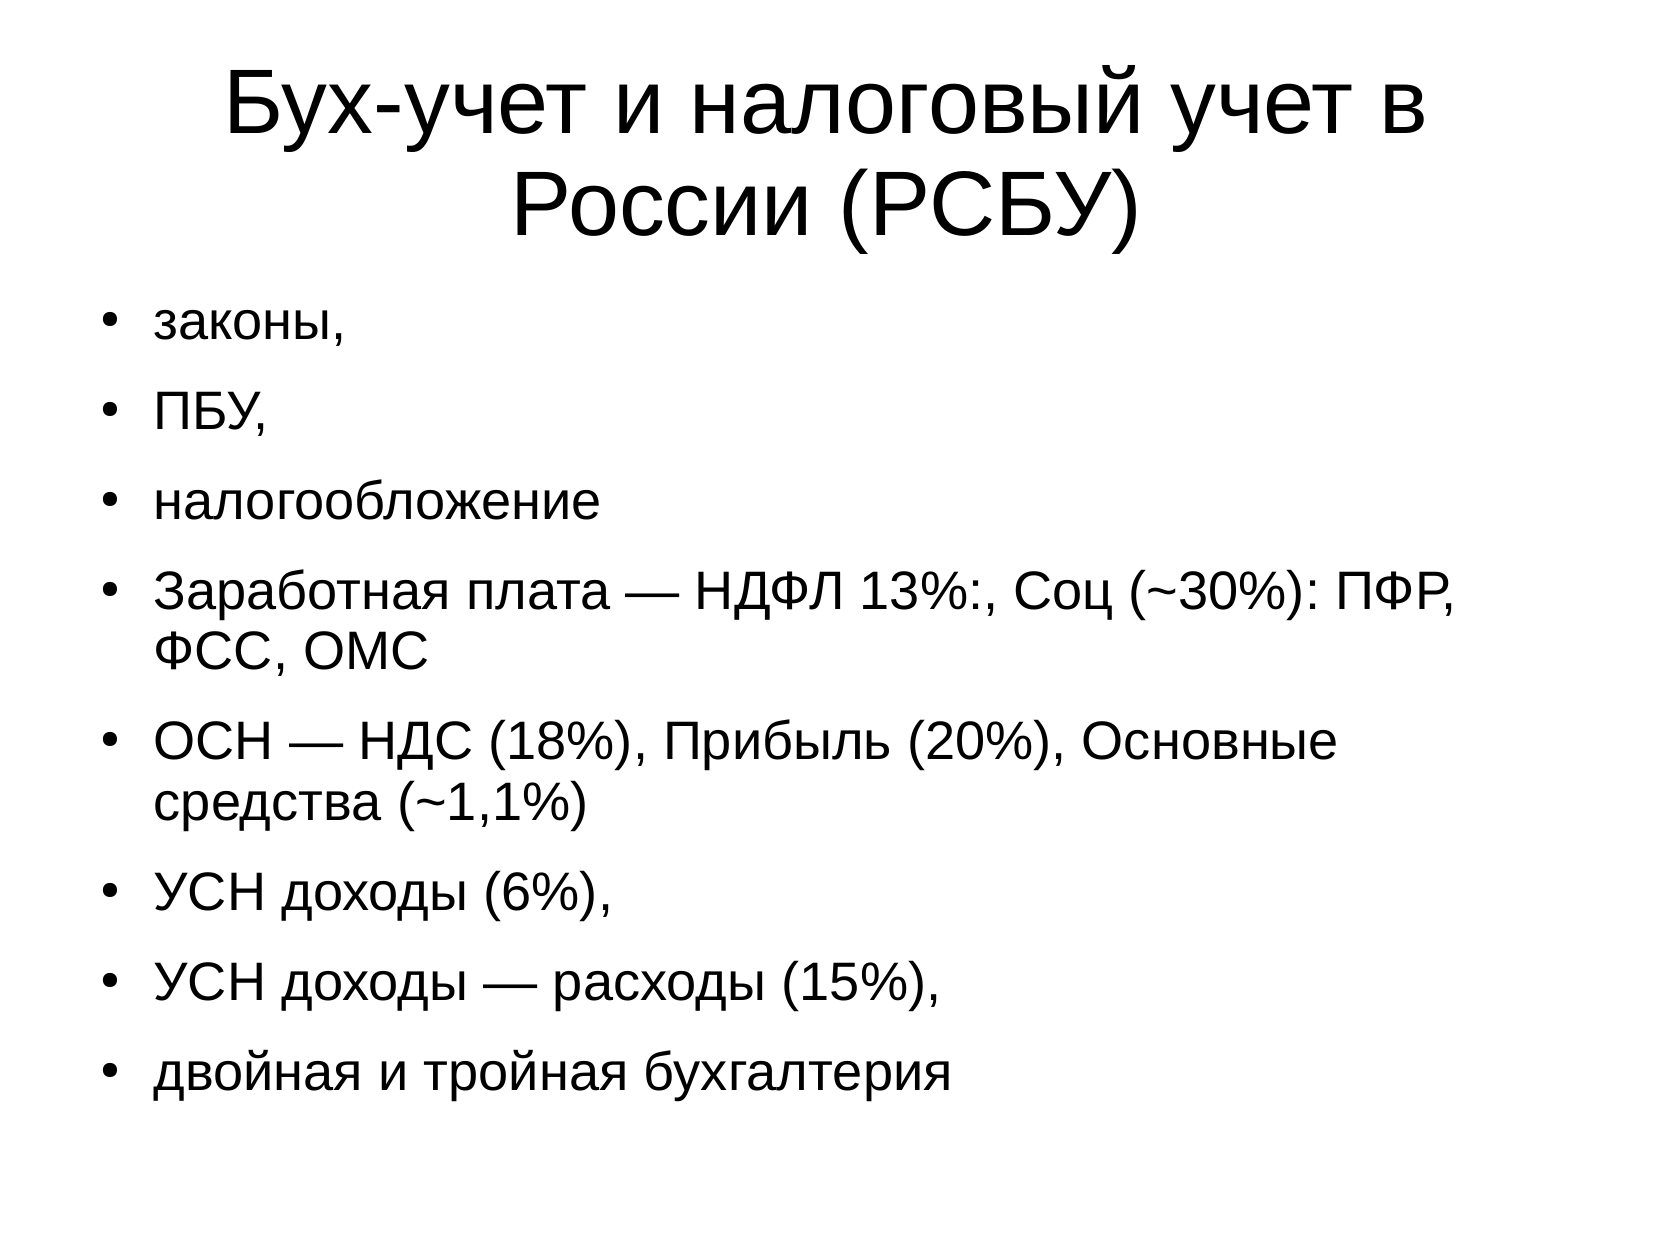

# Бух-учет и налоговый учет в России (РСБУ)
законы,
ПБУ,
налогообложение
Заработная плата — НДФЛ 13%:, Соц (~30%): ПФР, ФСС, ОМС
ОСН — НДС (18%), Прибыль (20%), Основные средства (~1,1%)
УСН доходы (6%),
УСН доходы — расходы (15%),
двойная и тройная бухгалтерия